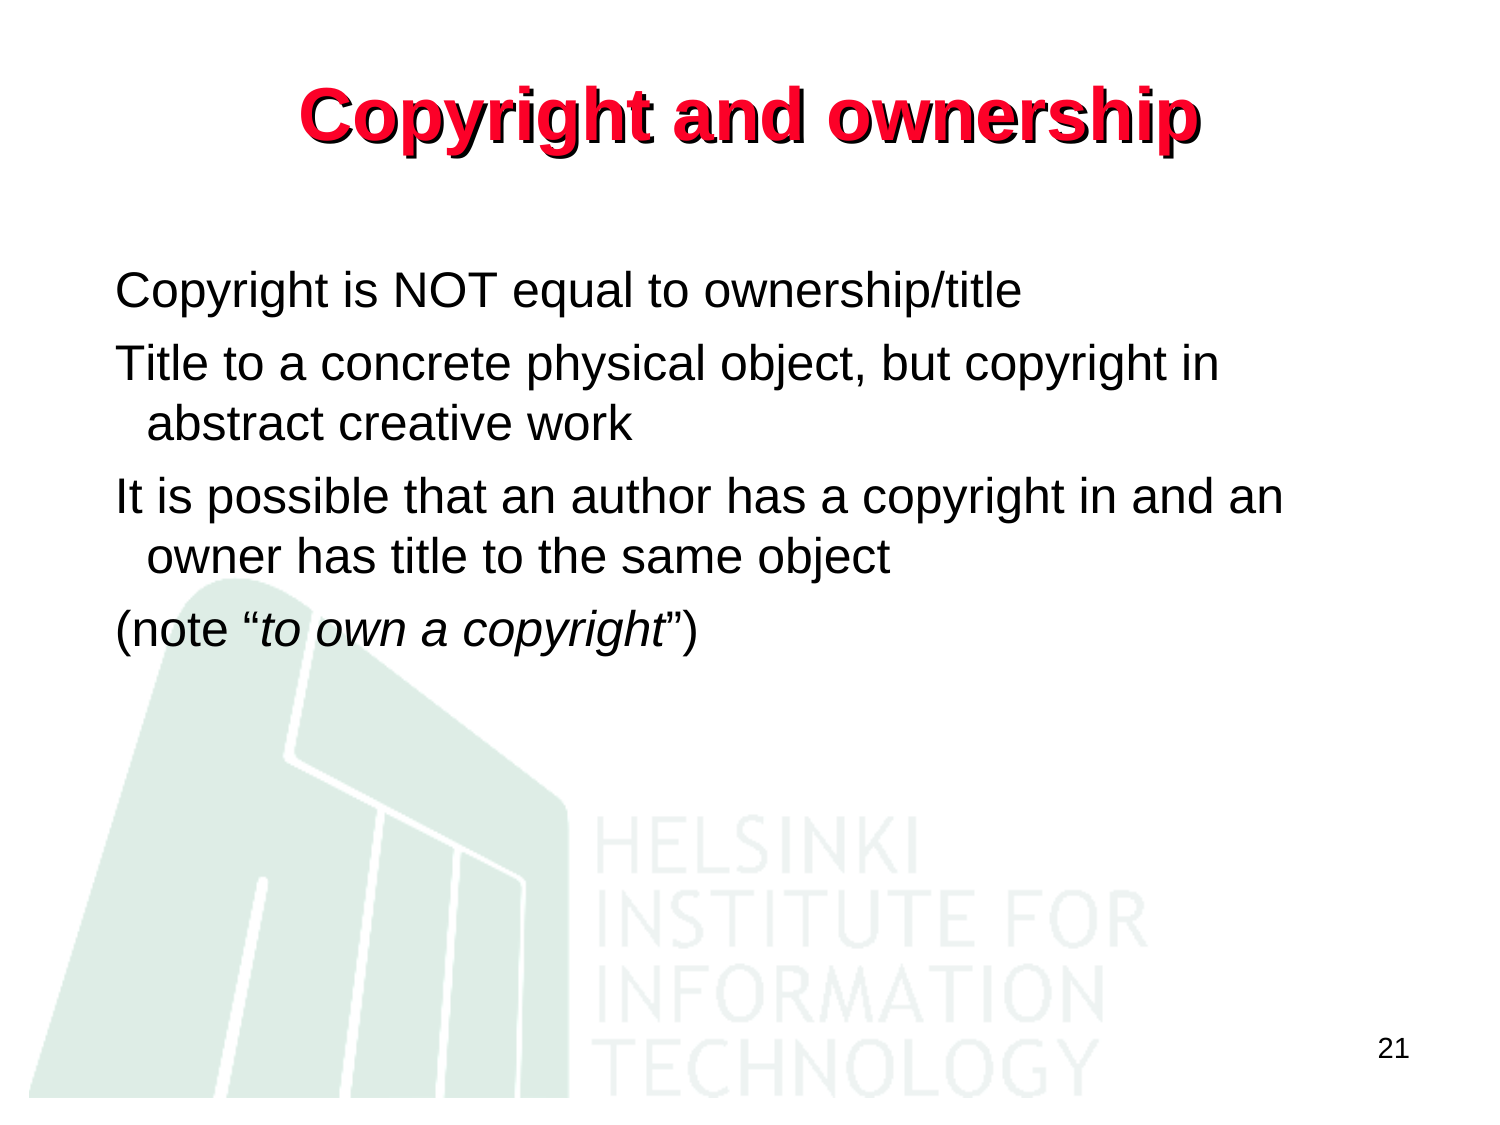

# Copyright and ownership
Copyright is NOT equal to ownership/title
Title to a concrete physical object, but copyright in abstract creative work
It is possible that an author has a copyright in and an owner has title to the same object
(note “to own a copyright”)
21